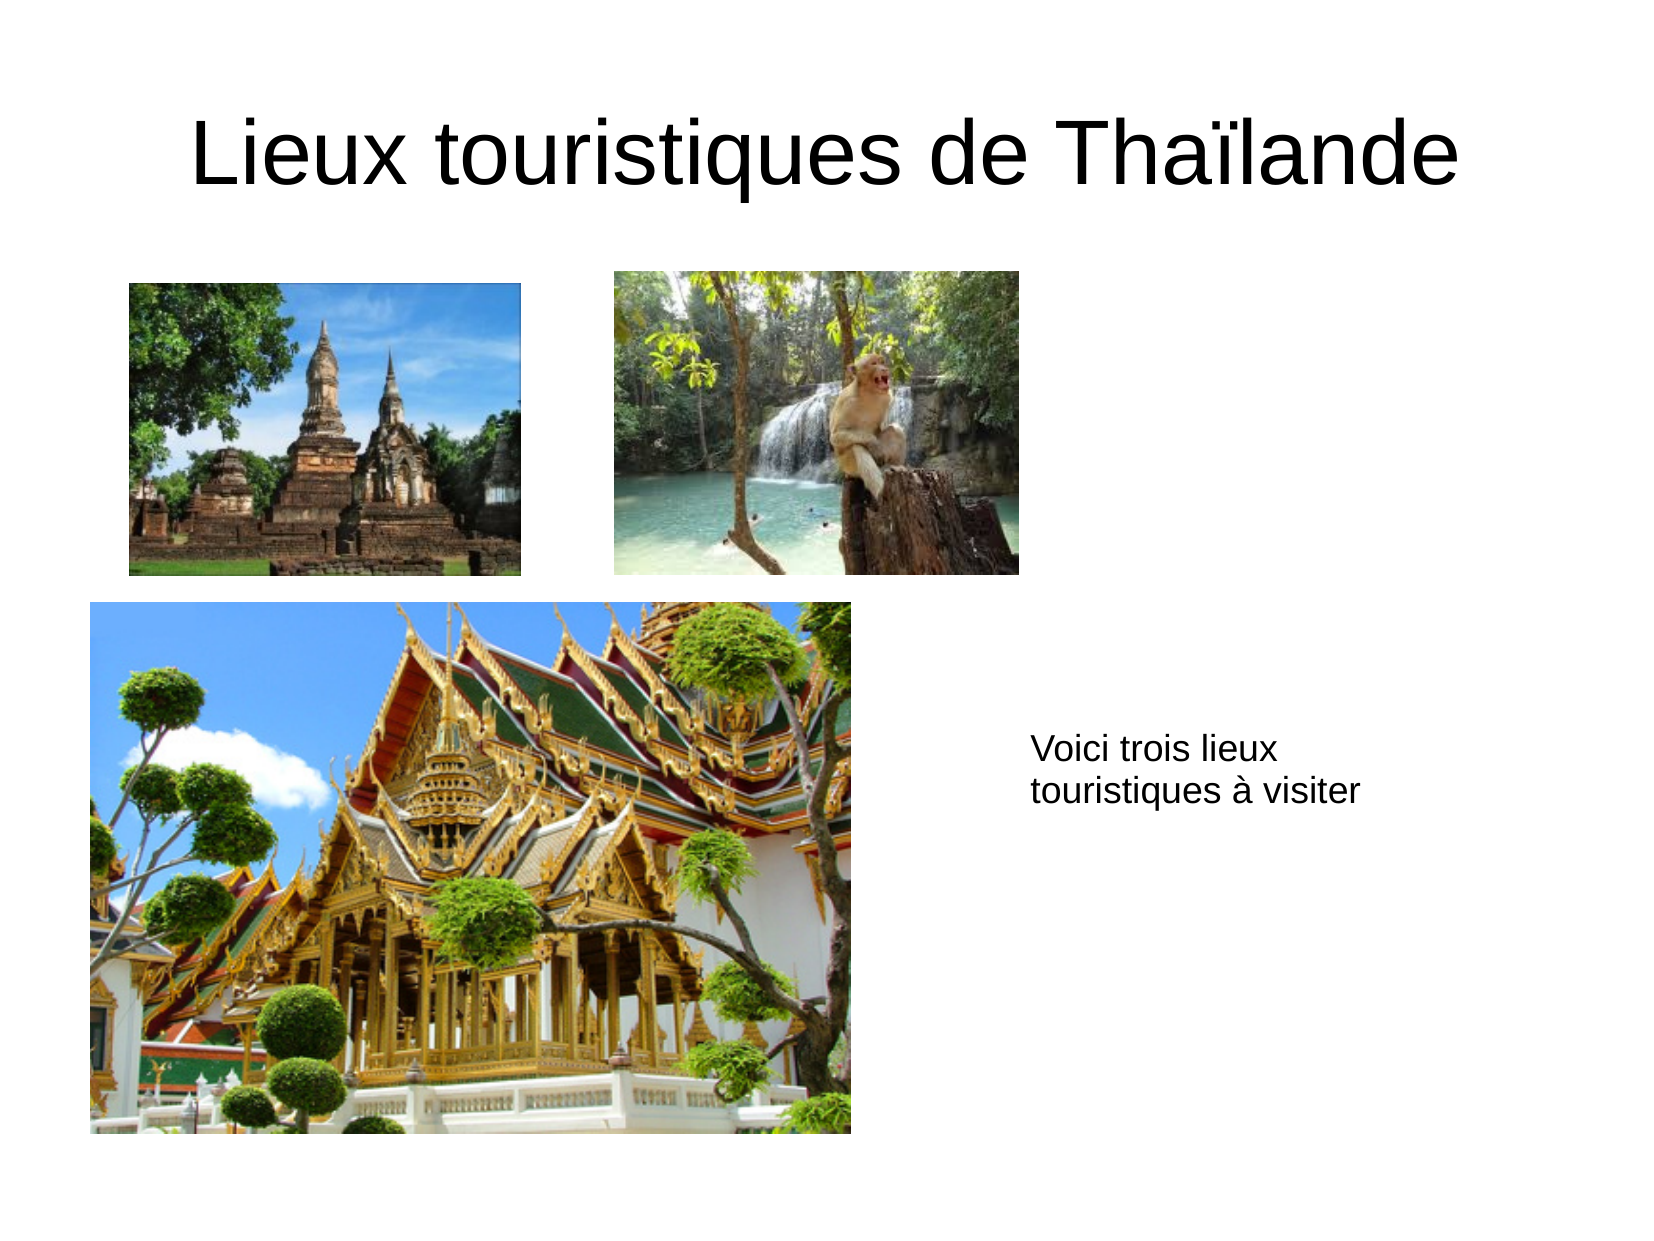

# Lieux touristiques de Thaïlande
Voici trois lieux touristiques à visiter